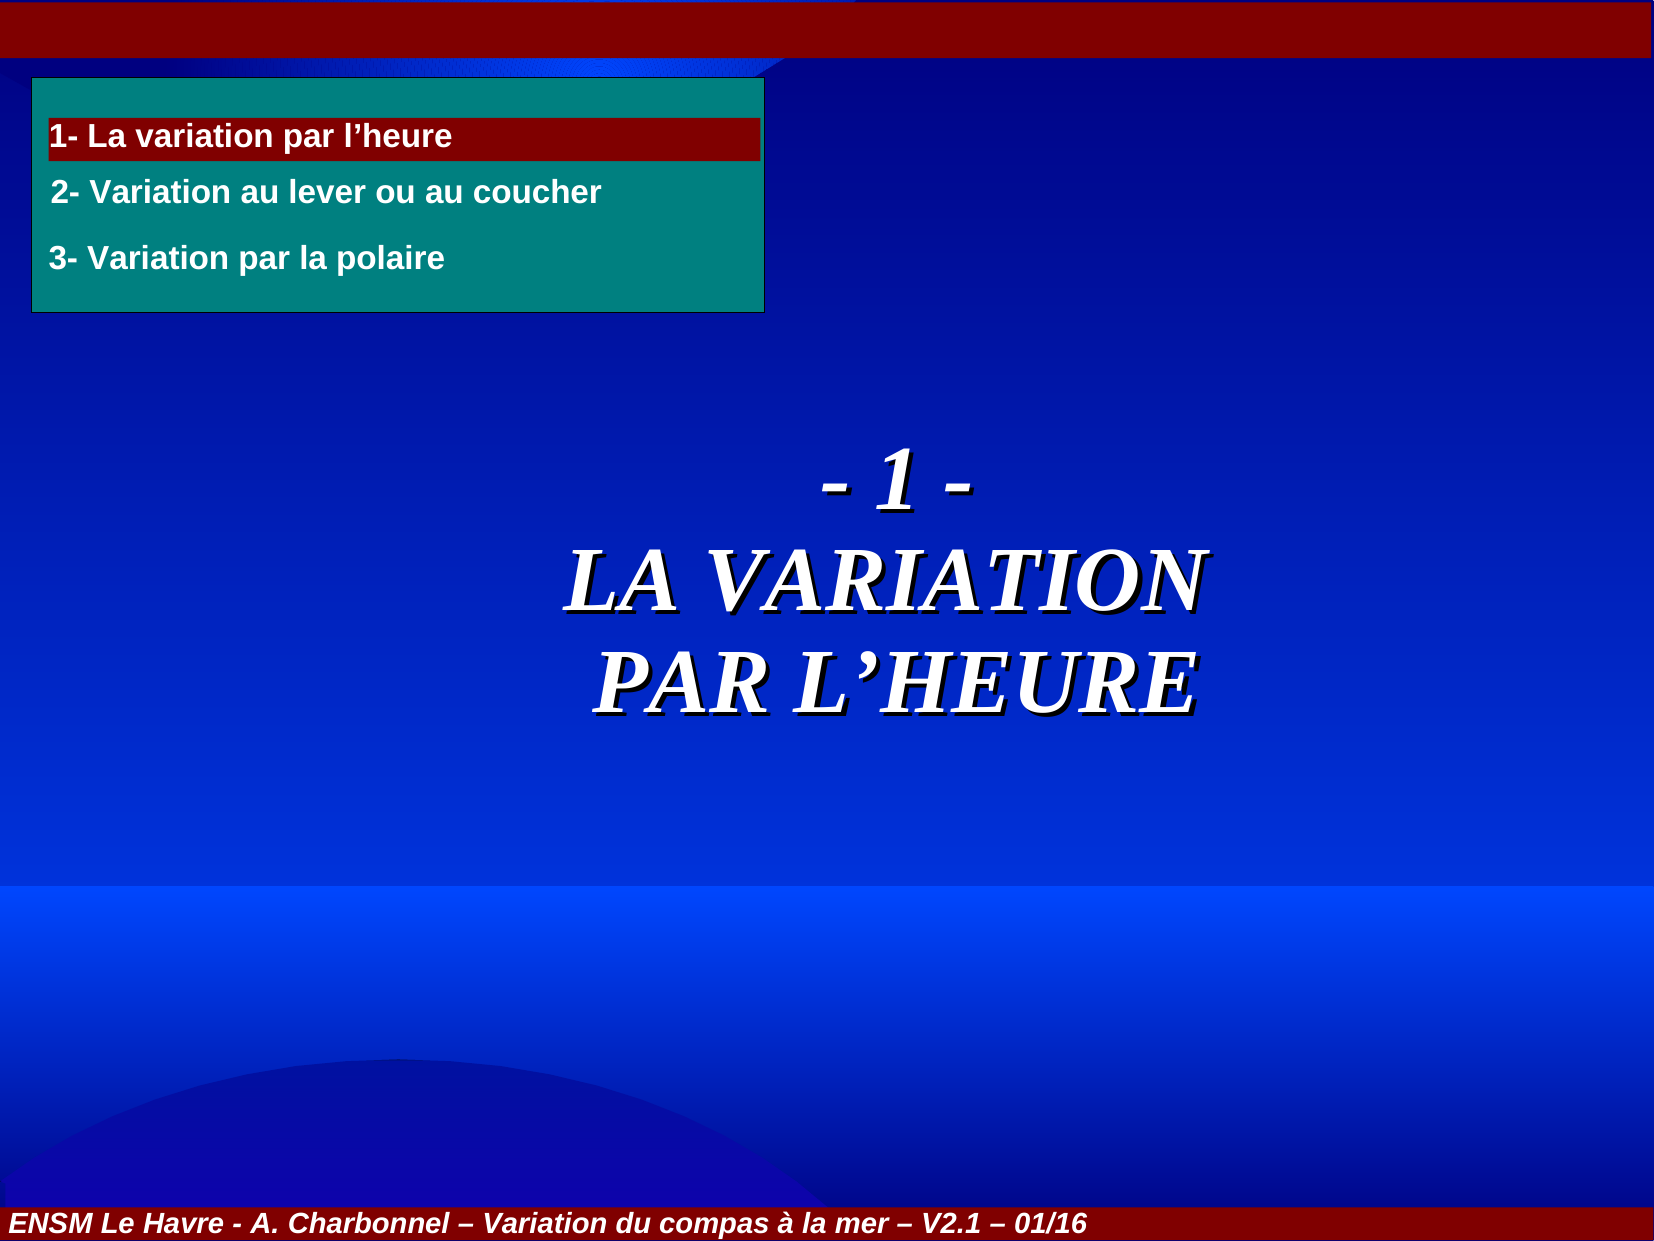

1- La variation par l’heure
2- Variation au lever ou au coucher
3- Variation par la polaire
# - 1 - LA VARIATION PAR L’HEURE
 ENSM Le Havre - A. Charbonnel – Variation du compas à la mer – V2.1 – 01/16